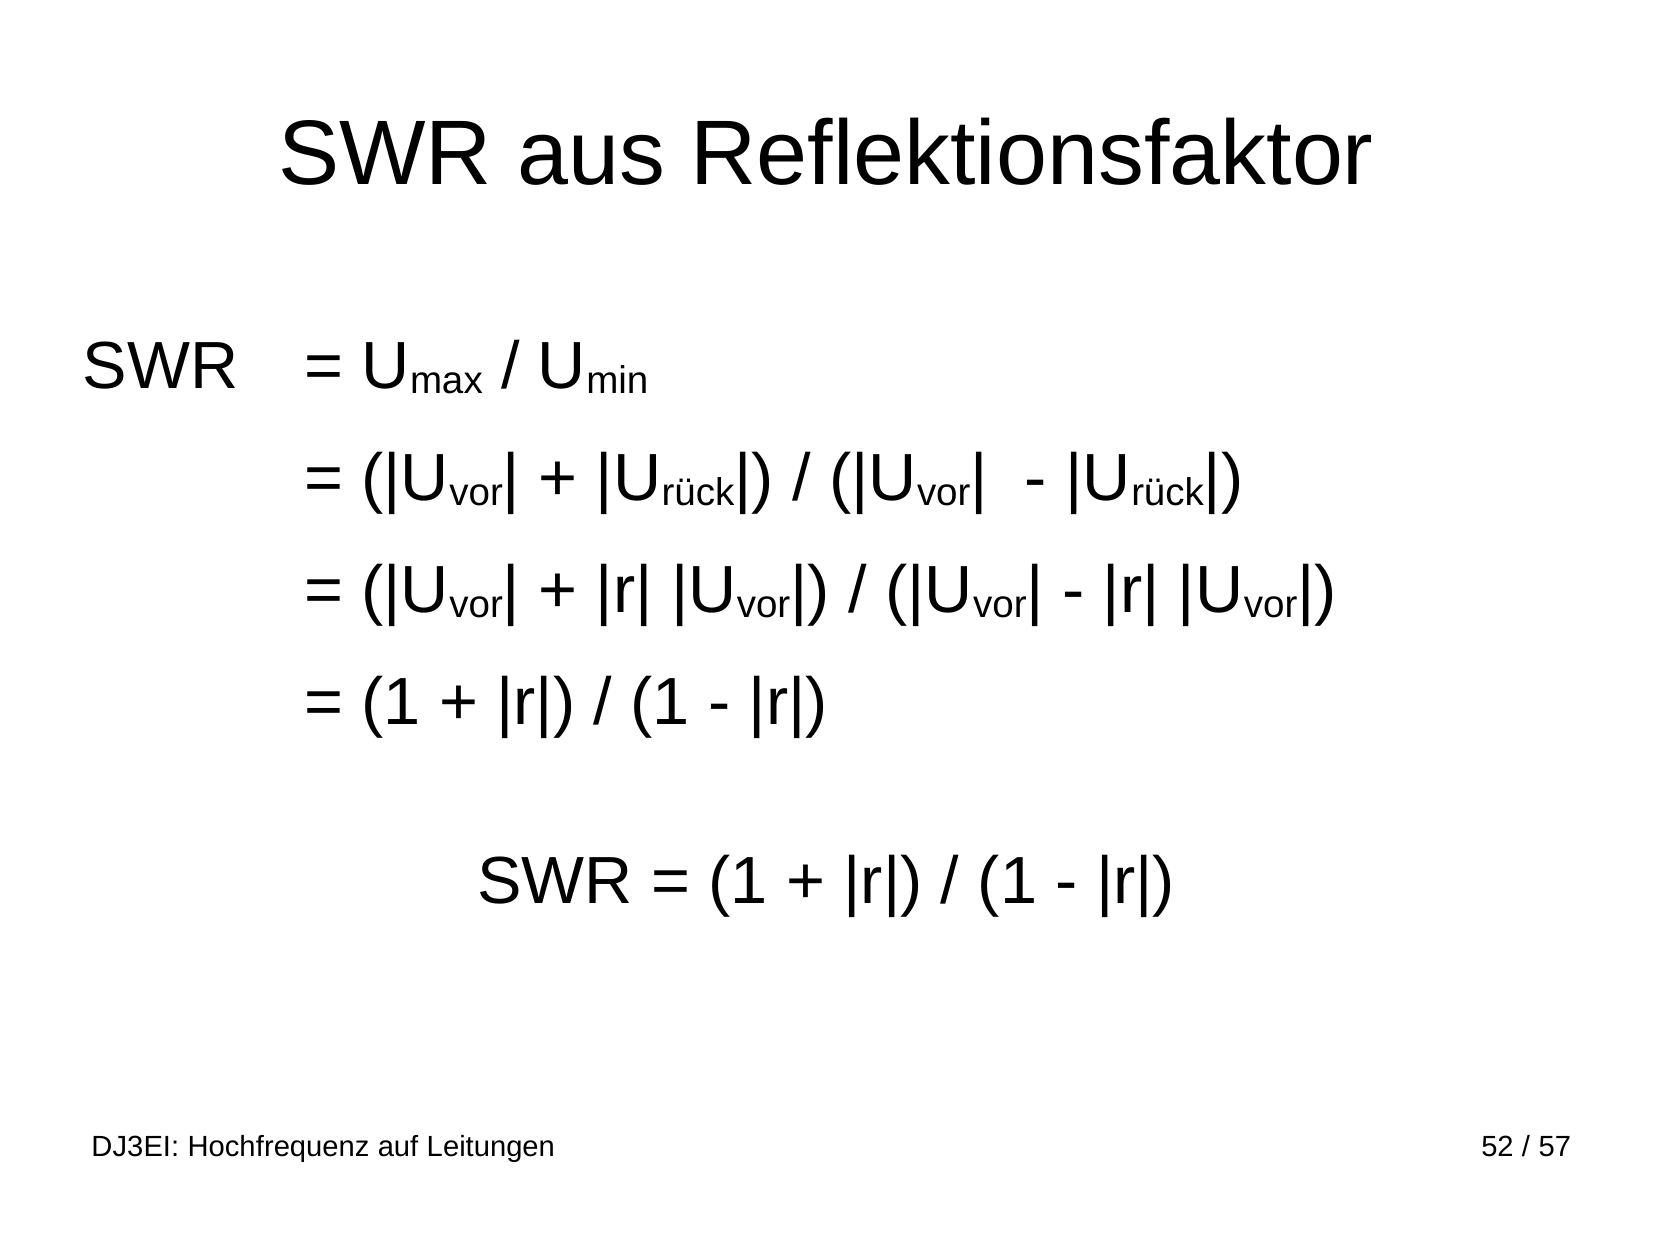

# SWR aus Reflektionsfaktor
SWR 	= Umax / Umin
			= (|Uvor| + |Urück|) / (|Uvor| - |Urück|)
			= (|Uvor| + |r| |Uvor|) / (|Uvor| - |r| |Uvor|)
			= (1 + |r|) / (1 - |r|)
SWR = (1 + |r|) / (1 - |r|)